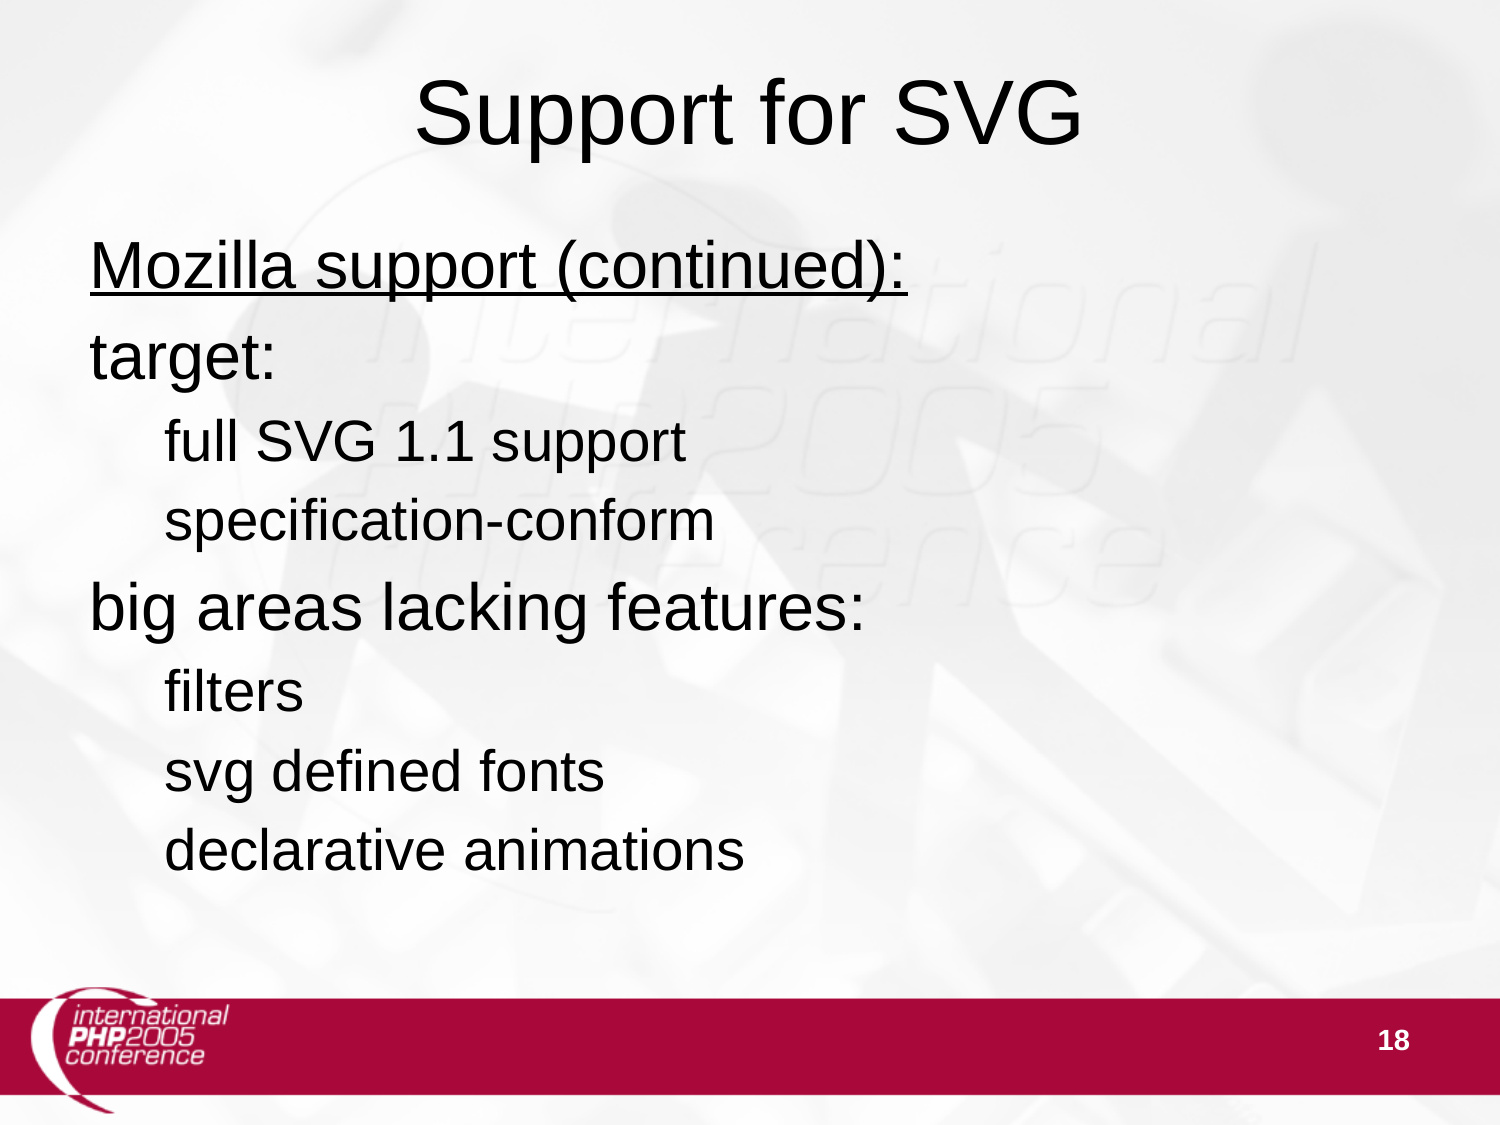

# Support for SVG
Mozilla support (continued):
target:
full SVG 1.1 support
specification-conform
big areas lacking features:
filters
svg defined fonts
declarative animations
18